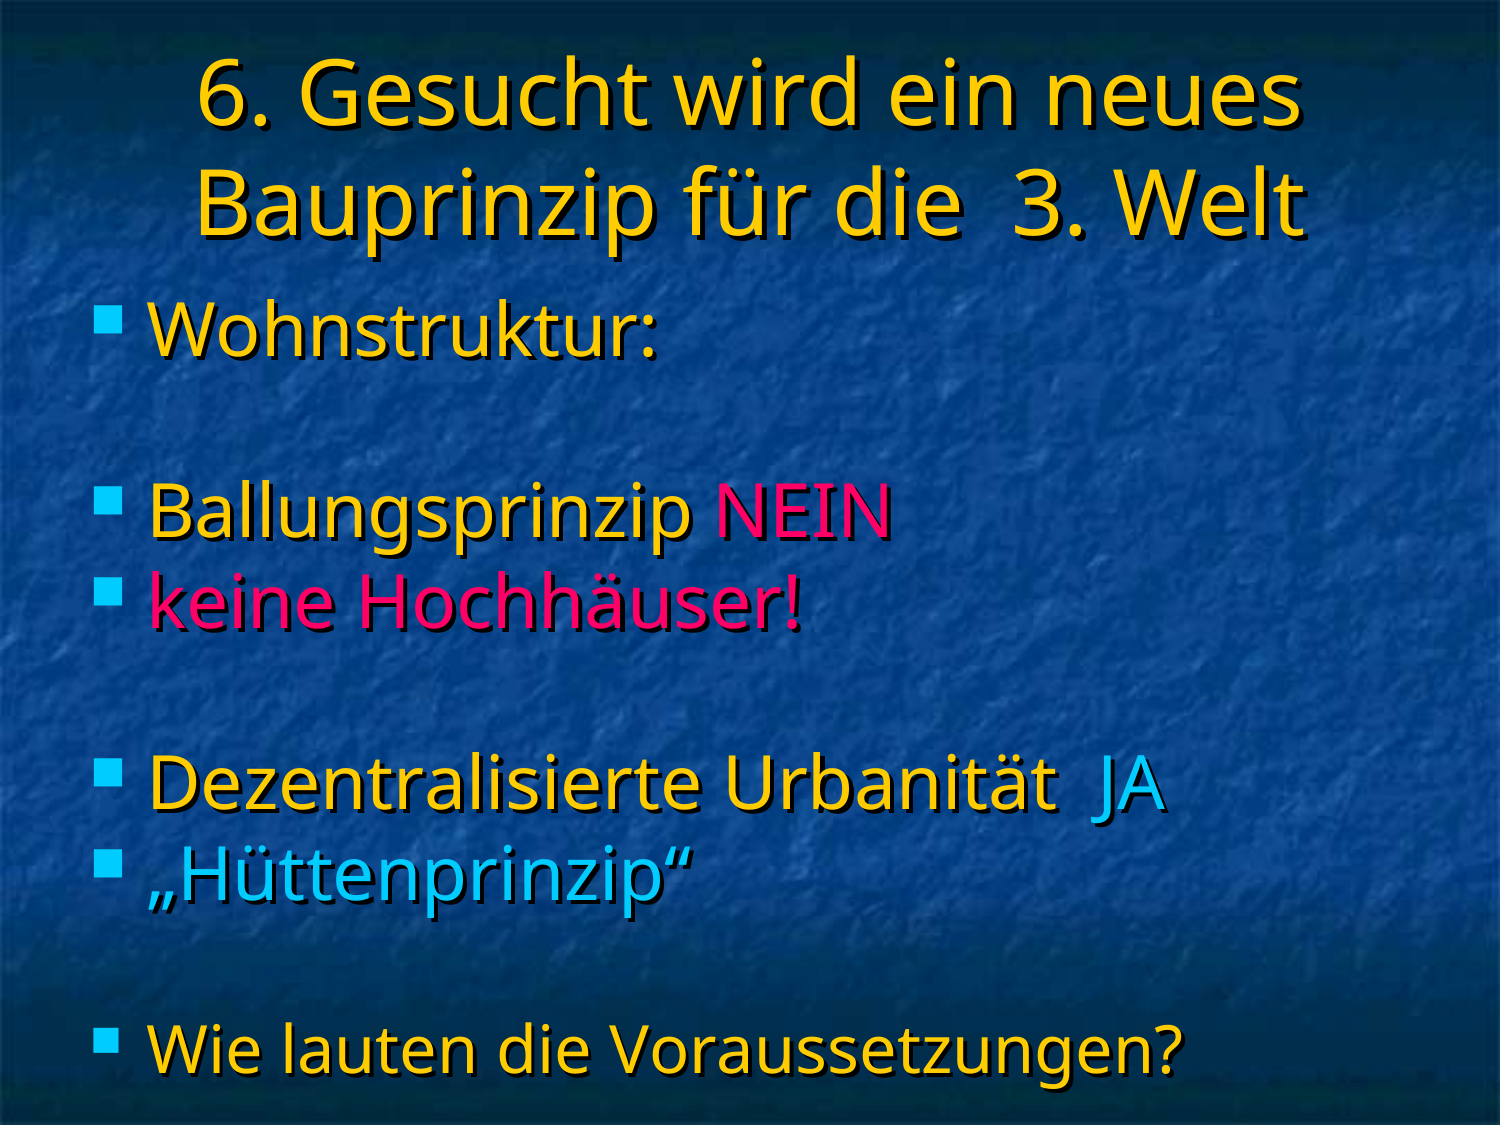

# 6. Gesucht wird ein neues Bauprinzip für die 3. Welt
Wohnstruktur:
Ballungsprinzip NEIN
keine Hochhäuser!
Dezentralisierte Urbanität JA
„Hüttenprinzip“
Wie lauten die Voraussetzungen?